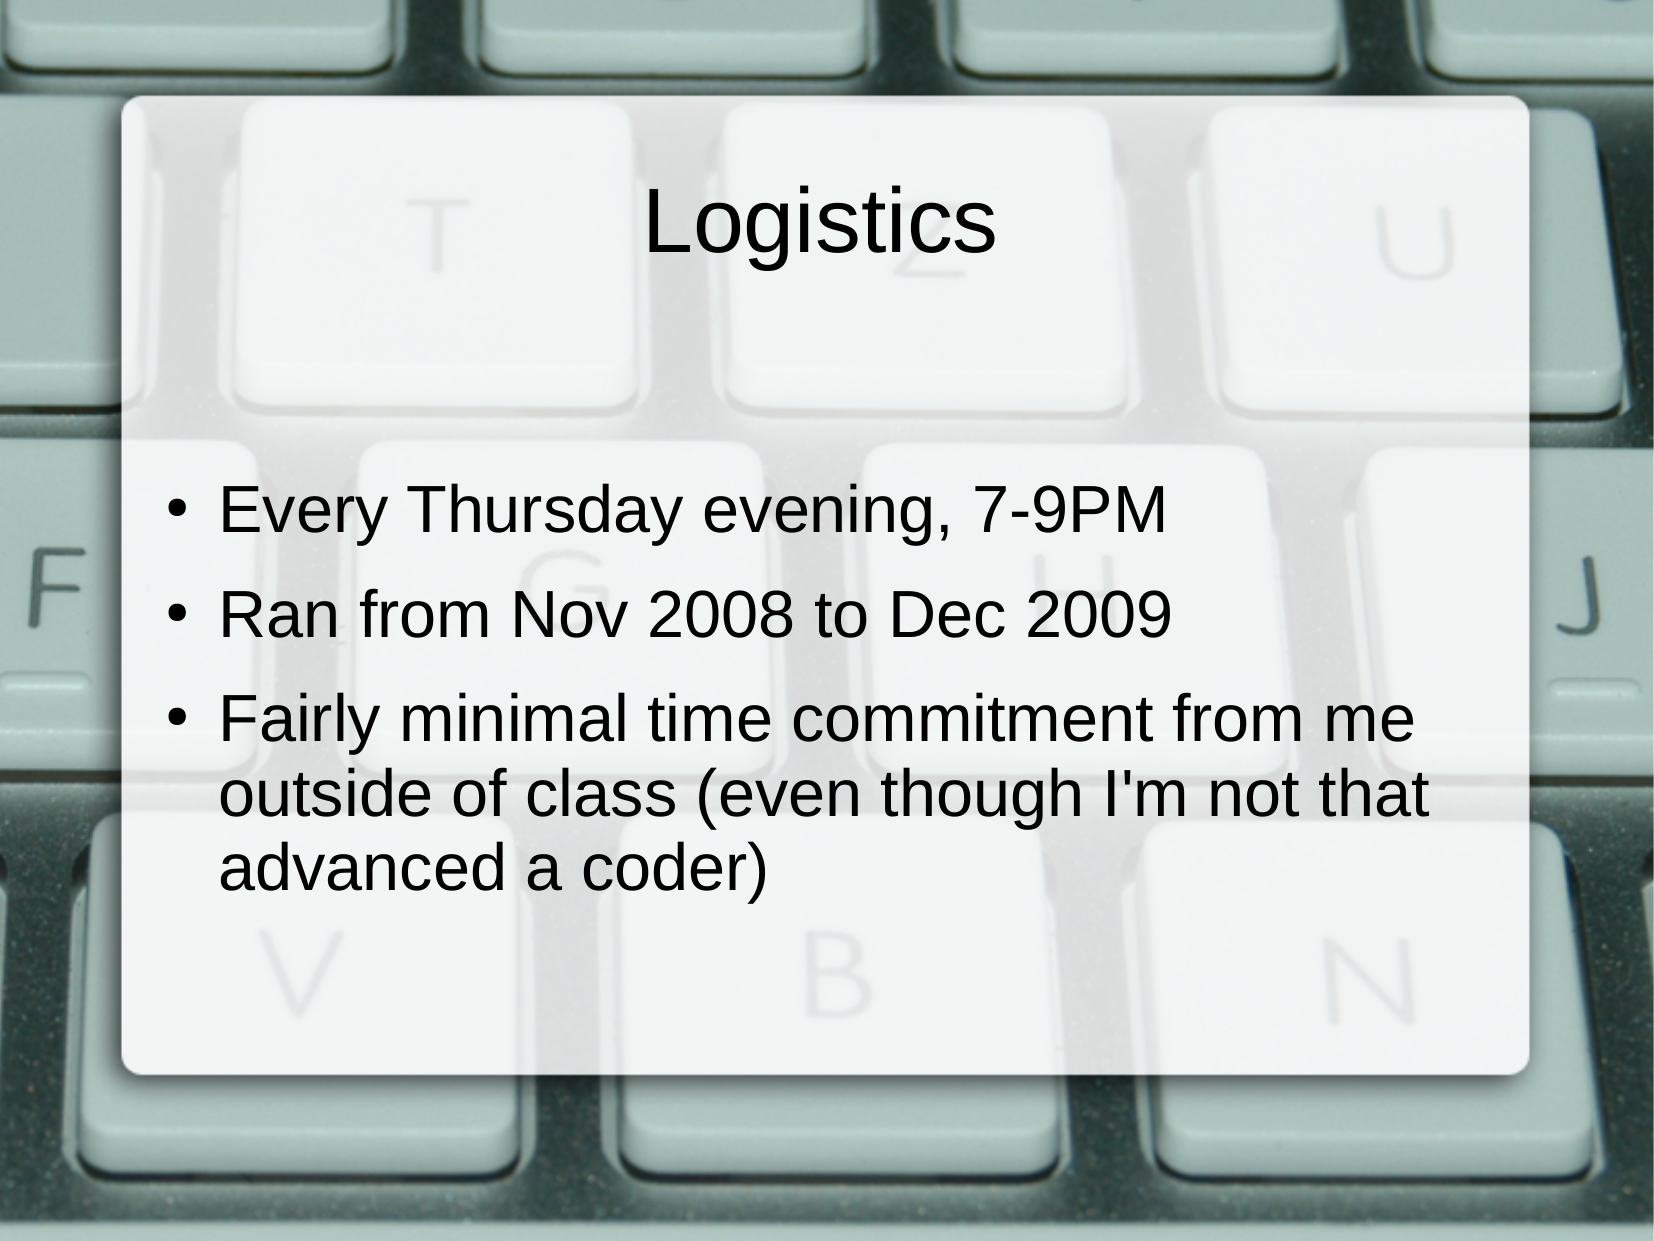

# Logistics
Every Thursday evening, 7-9PM
Ran from Nov 2008 to Dec 2009
Fairly minimal time commitment from me outside of class (even though I'm not that advanced a coder)